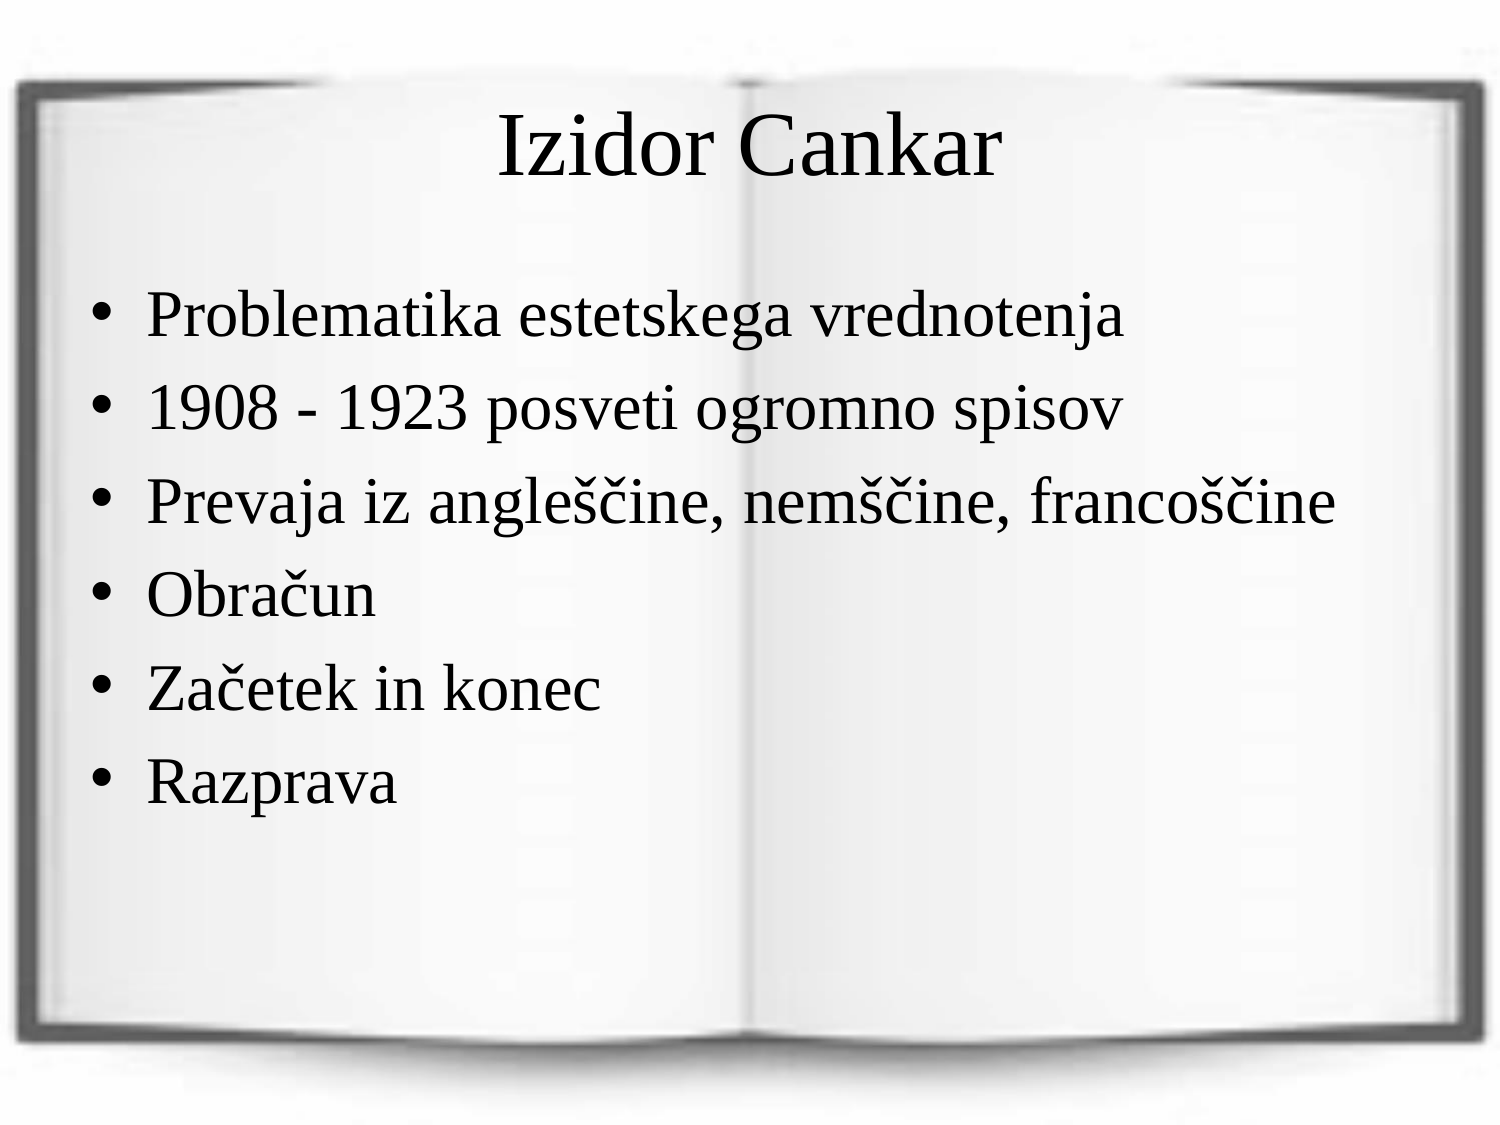

# Izidor Cankar
Problematika estetskega vrednotenja
1908 - 1923 posveti ogromno spisov
Prevaja iz angleščine, nemščine, francoščine
Obračun
Začetek in konec
Razprava